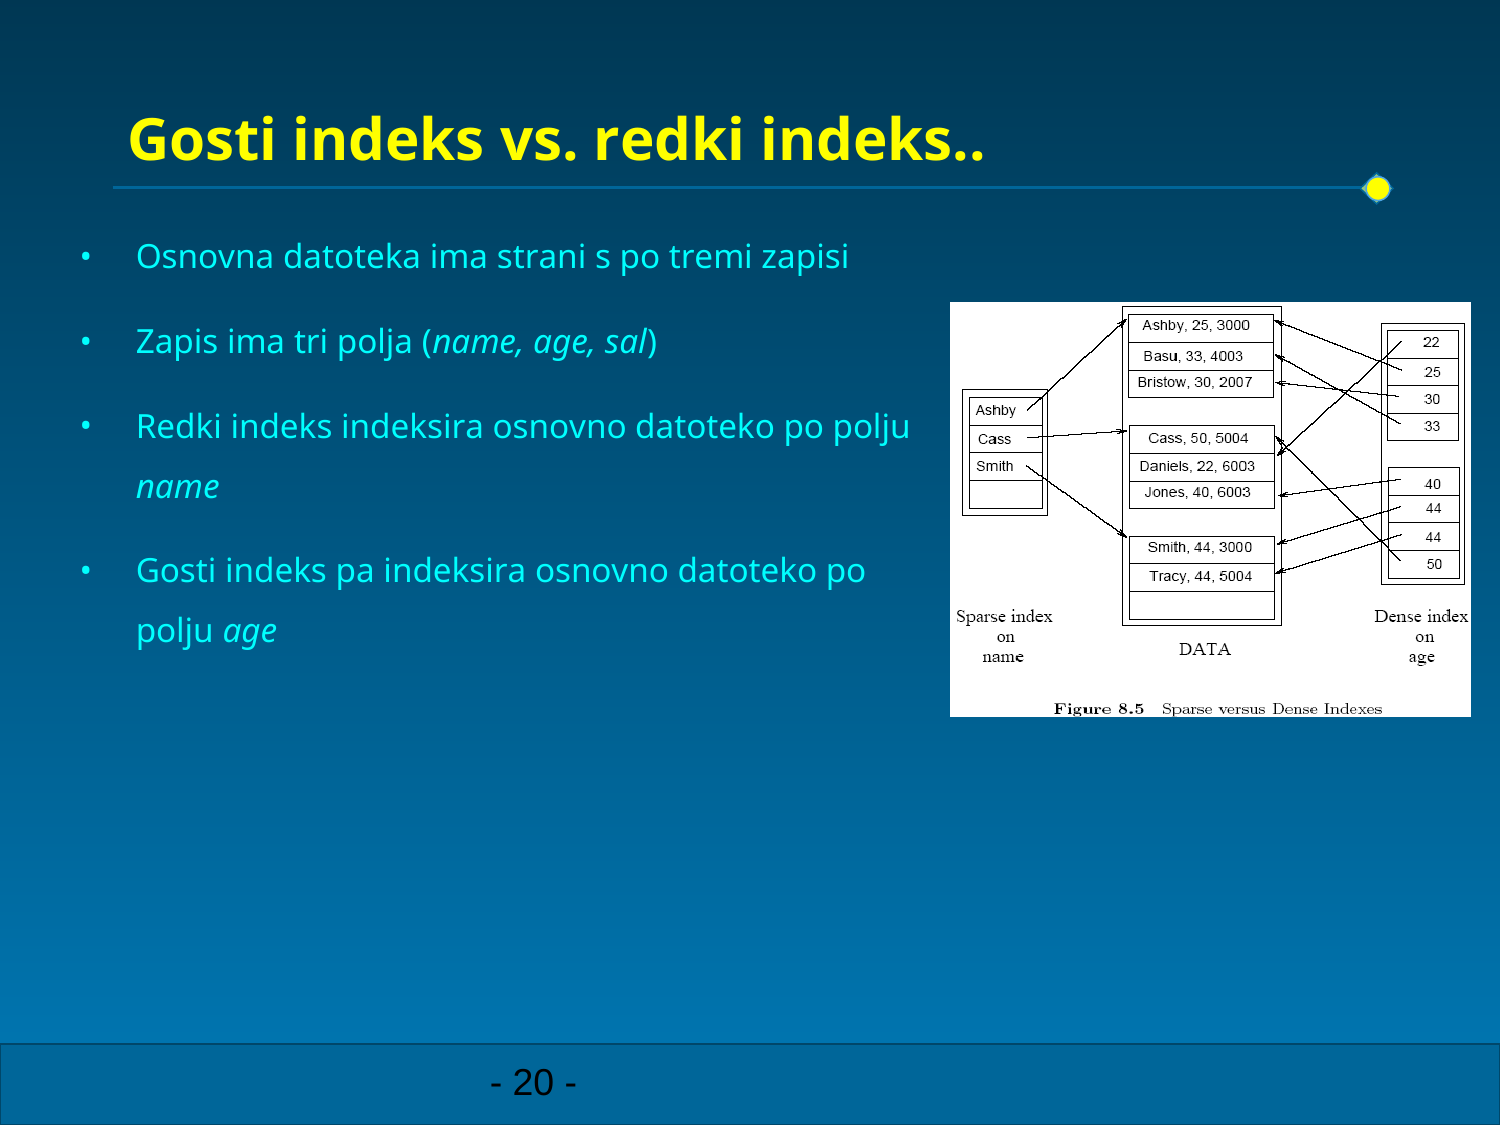

# Gosti indeks vs. redki indeks..
Osnovna datoteka ima strani s po tremi zapisi
Zapis ima tri polja (name, age, sal)
Redki indeks indeksira osnovno datoteko po polju name
Gosti indeks pa indeksira osnovno datoteko po polju age